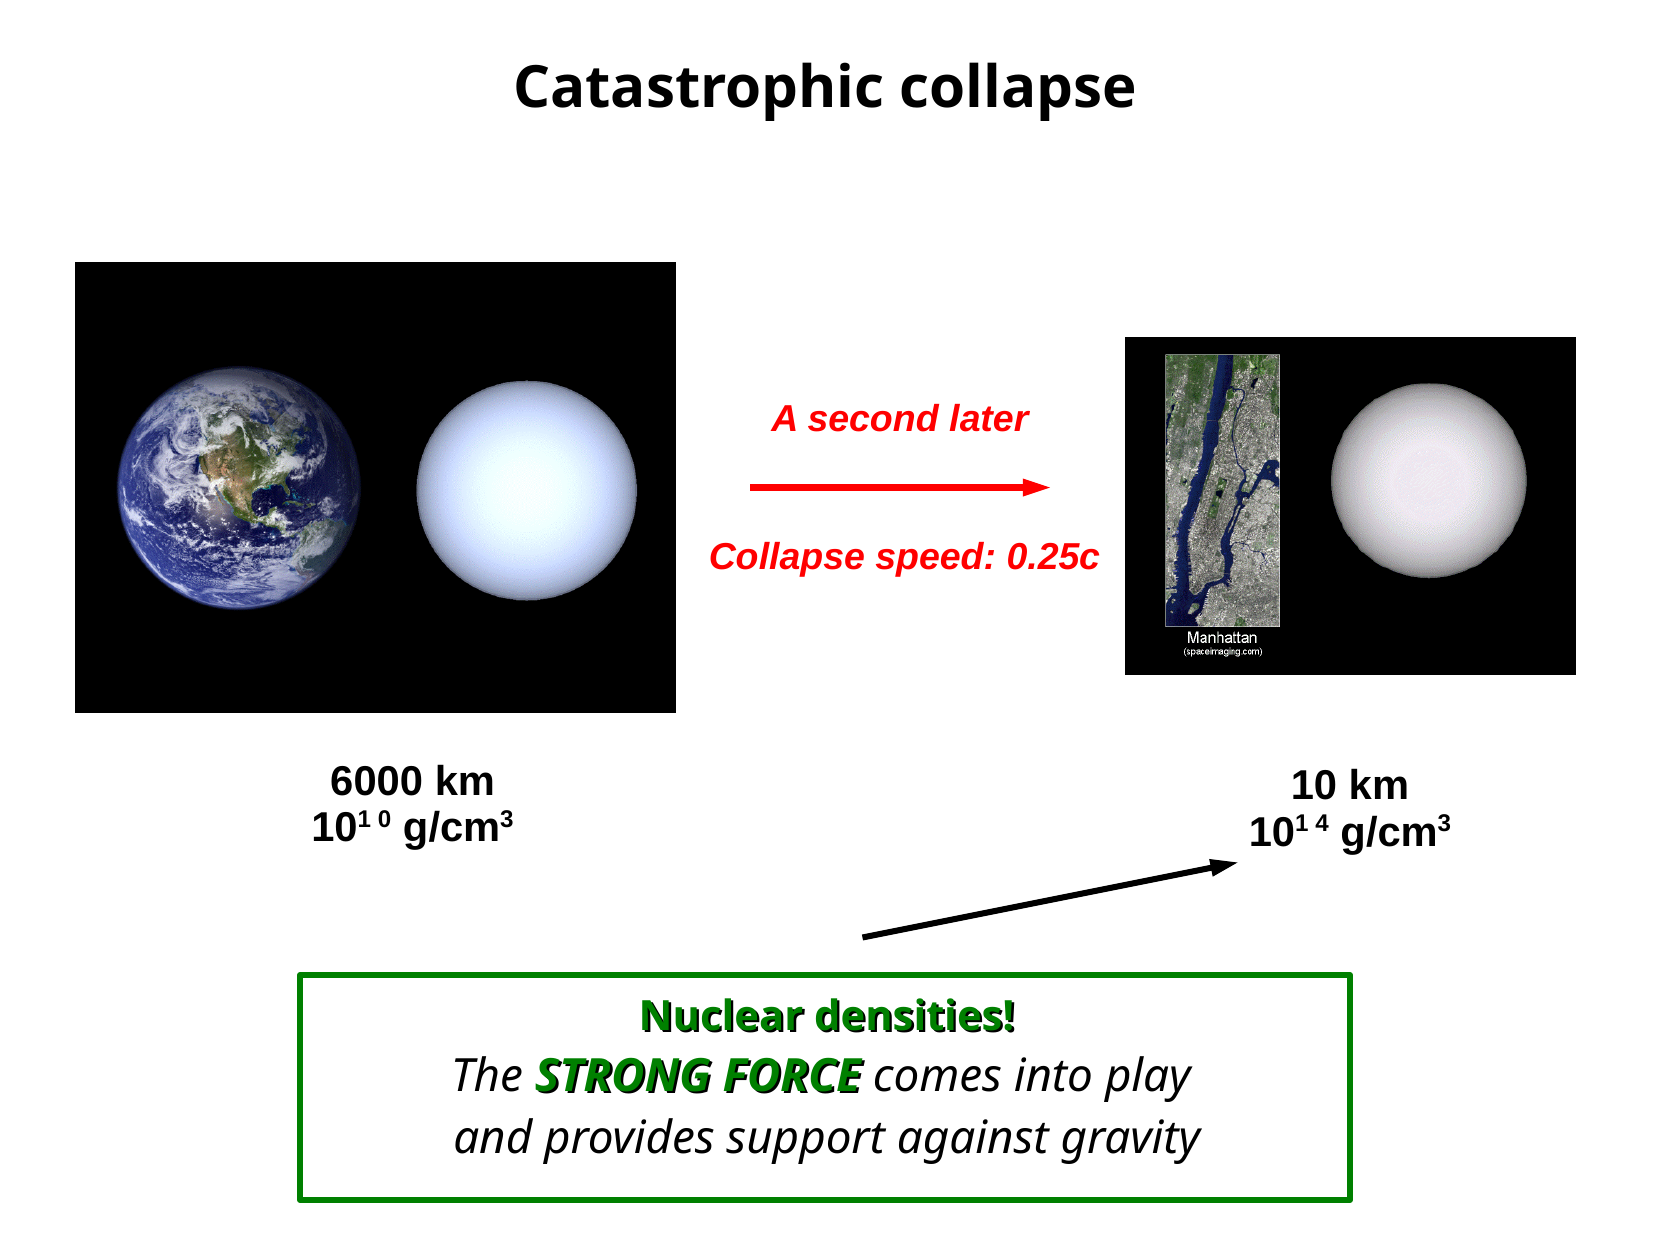

Catastrophic collapse
A second later
Collapse speed: 0.25c
10 km
101 4 g/cm3
6000 km
101 0 g/cm3
Nuclear densities!
The STRONG FORCE comes into play
and provides support against gravity